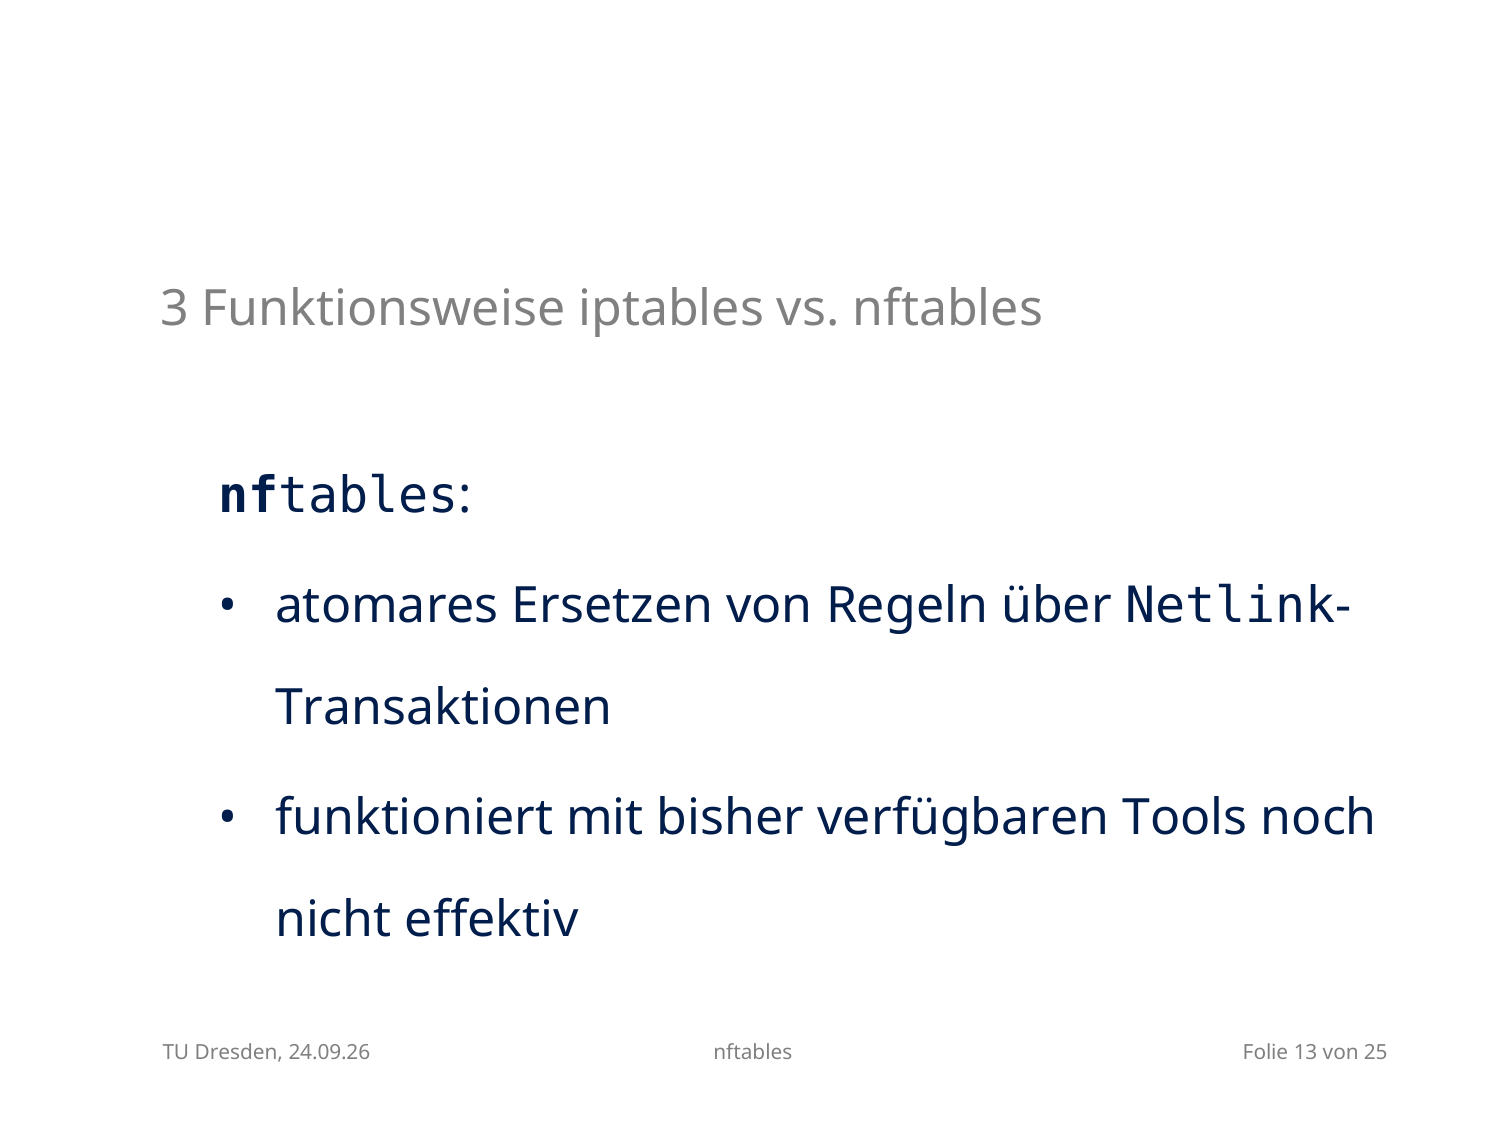

# 3 Funktionsweise iptables vs. nftables
nftables:
atomares Ersetzen von Regeln über Netlink-Transaktionen
funktioniert mit bisher verfügbaren Tools noch nicht effektiv
13